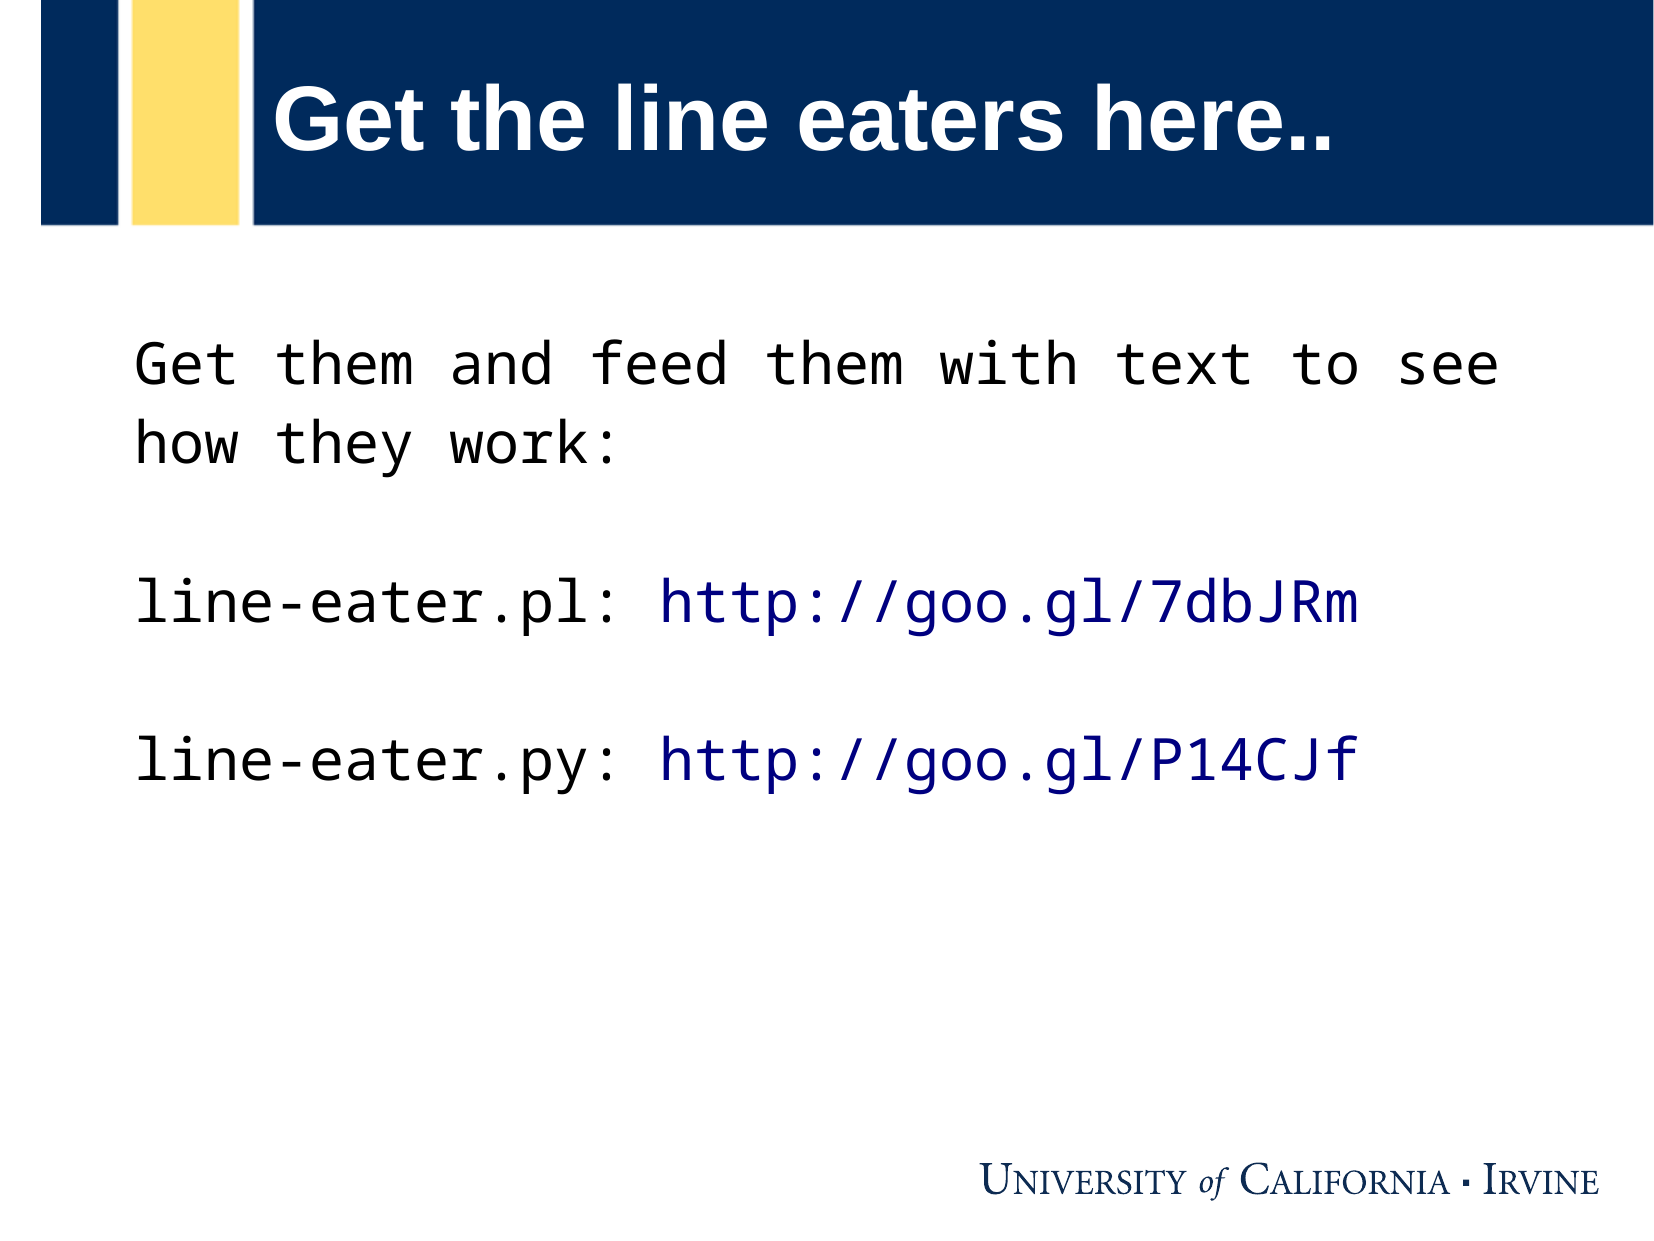

# Get the line eaters here..
Get them and feed them with text to see how they work:
line-eater.pl: http://goo.gl/7dbJRm
line-eater.py: http://goo.gl/P14CJf